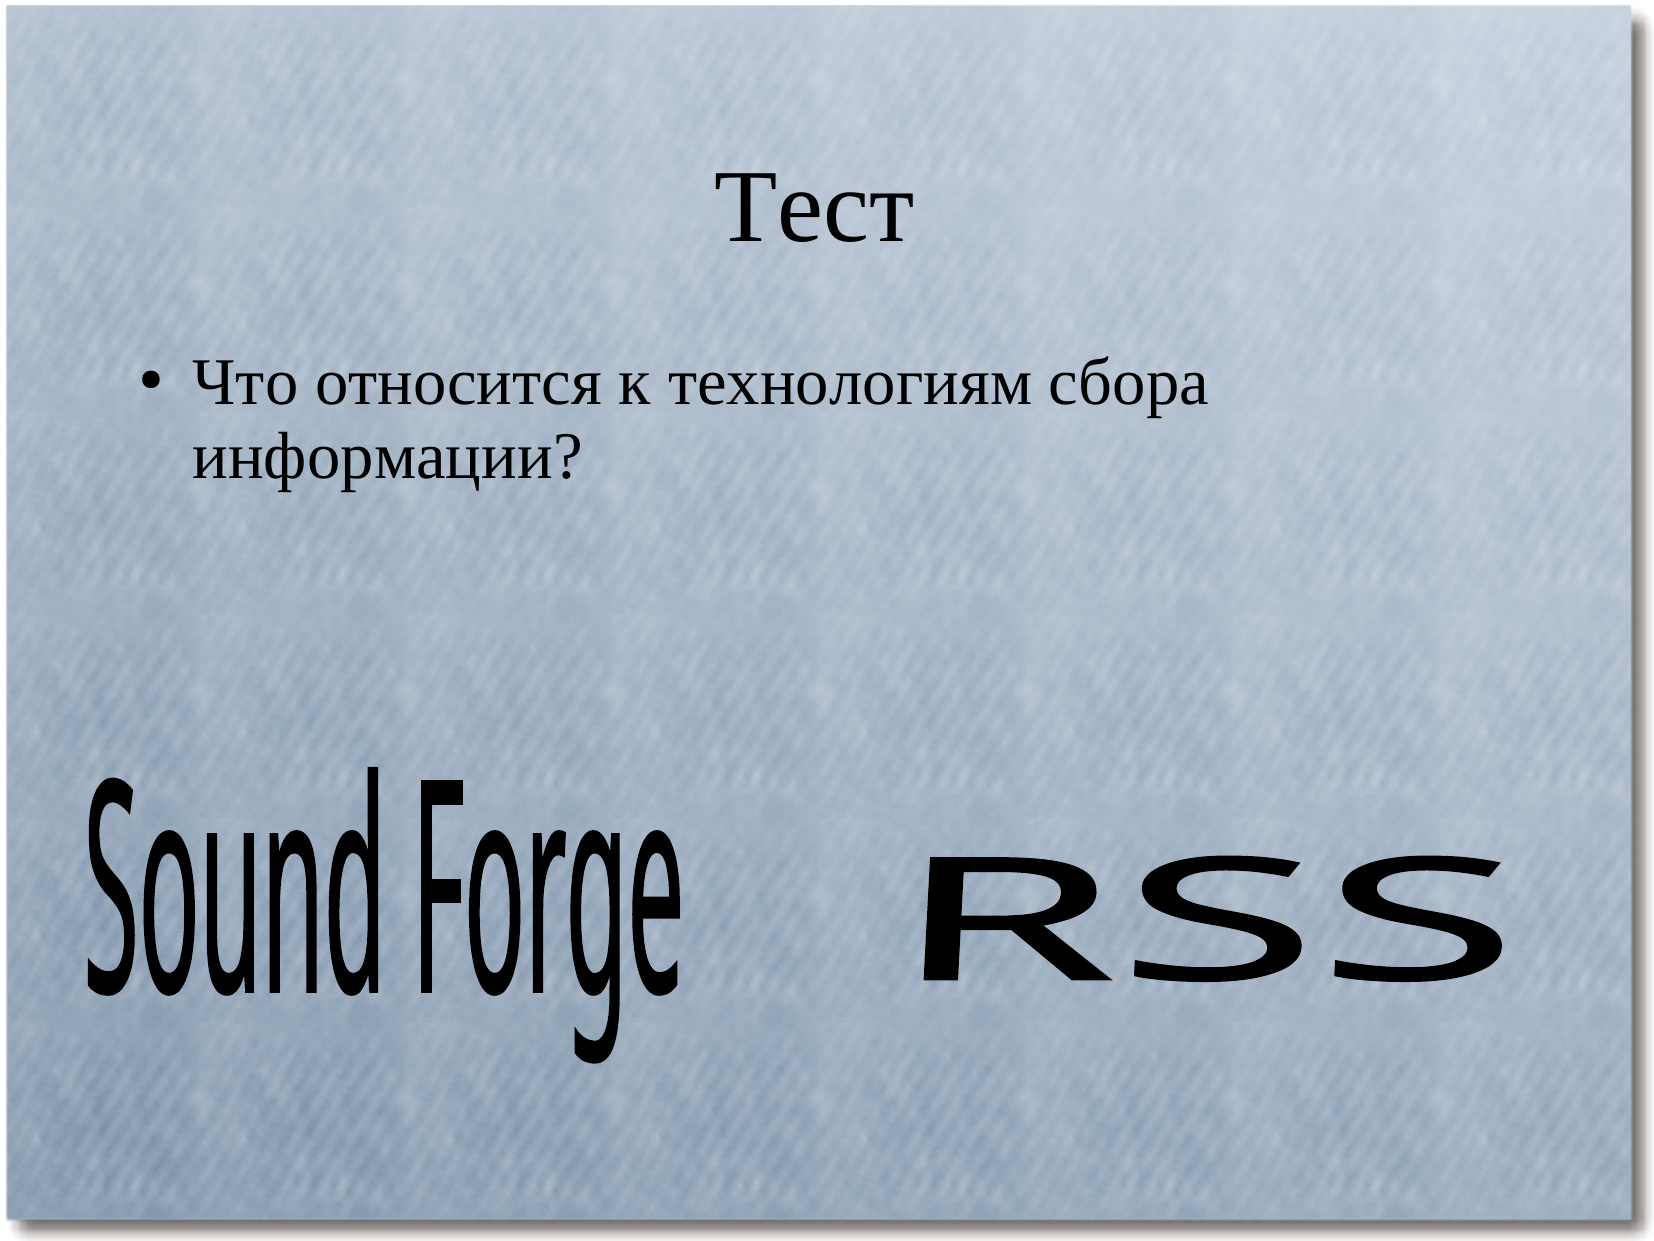

# Тест
Что относится к технологиям сбора информации?
Sound Forge
RSS